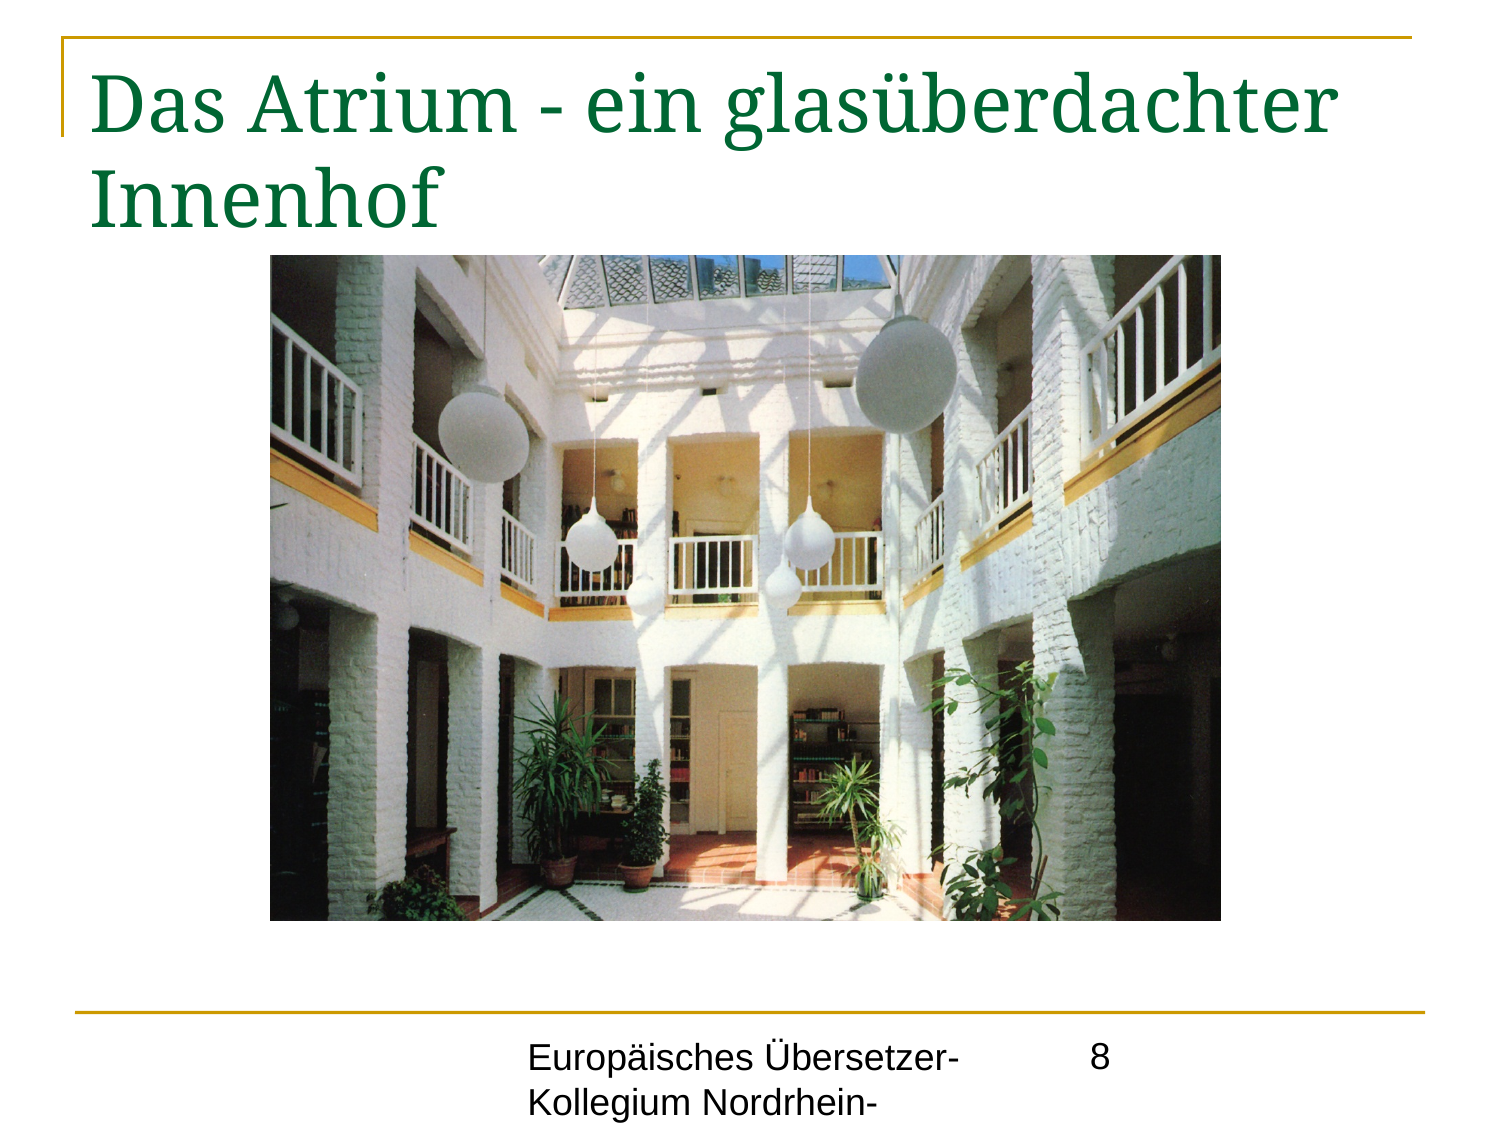

# Das Atrium - ein glasüberdachter Innenhof
Europäisches Übersetzer-Kollegium Nordrhein-Westfalen in Straelen